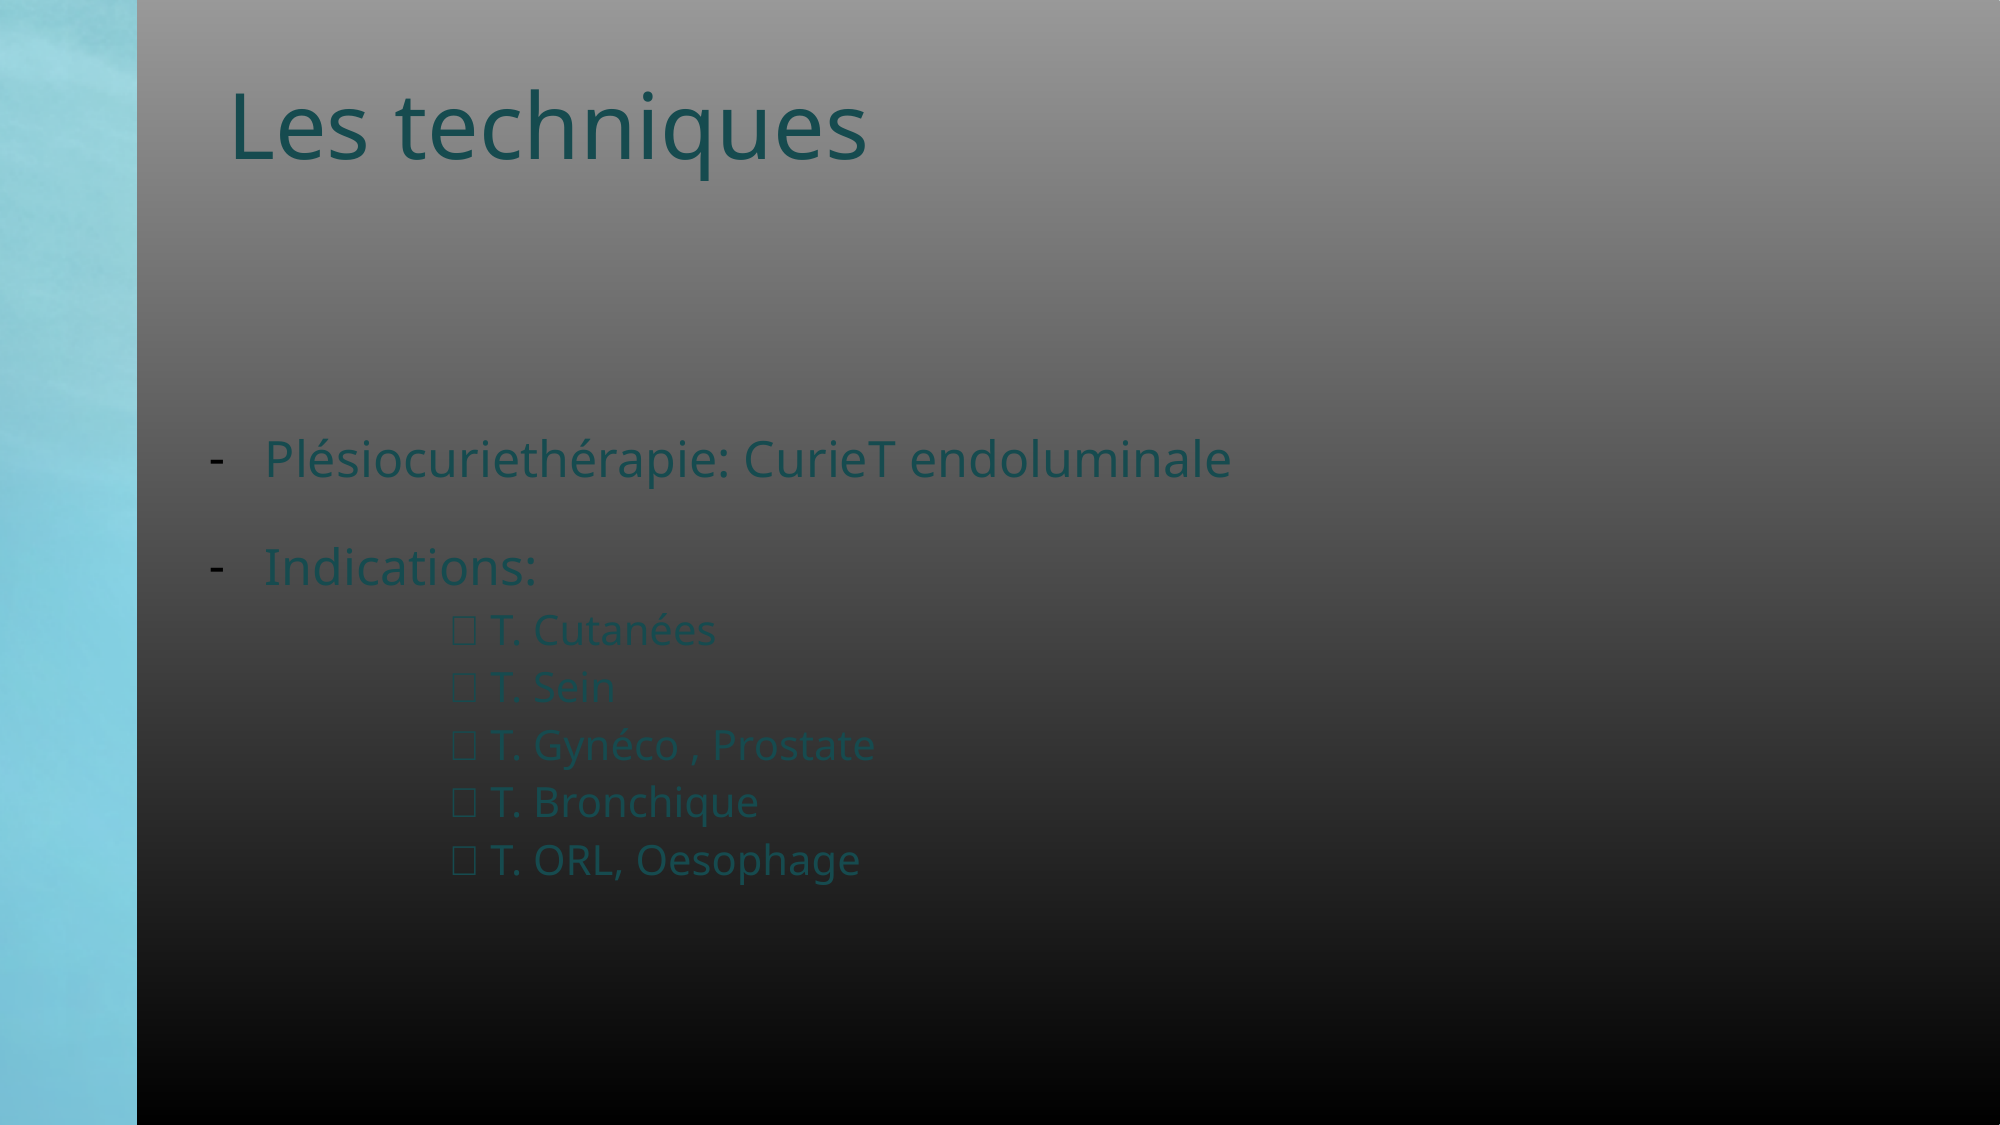

# Les techniques
Plésiocuriethérapie: CurieT endoluminale
Indications:
	 T. Cutanées
	 T. Sein
	 T. Gynéco , Prostate
	 T. Bronchique
	 T. ORL, Oesophage